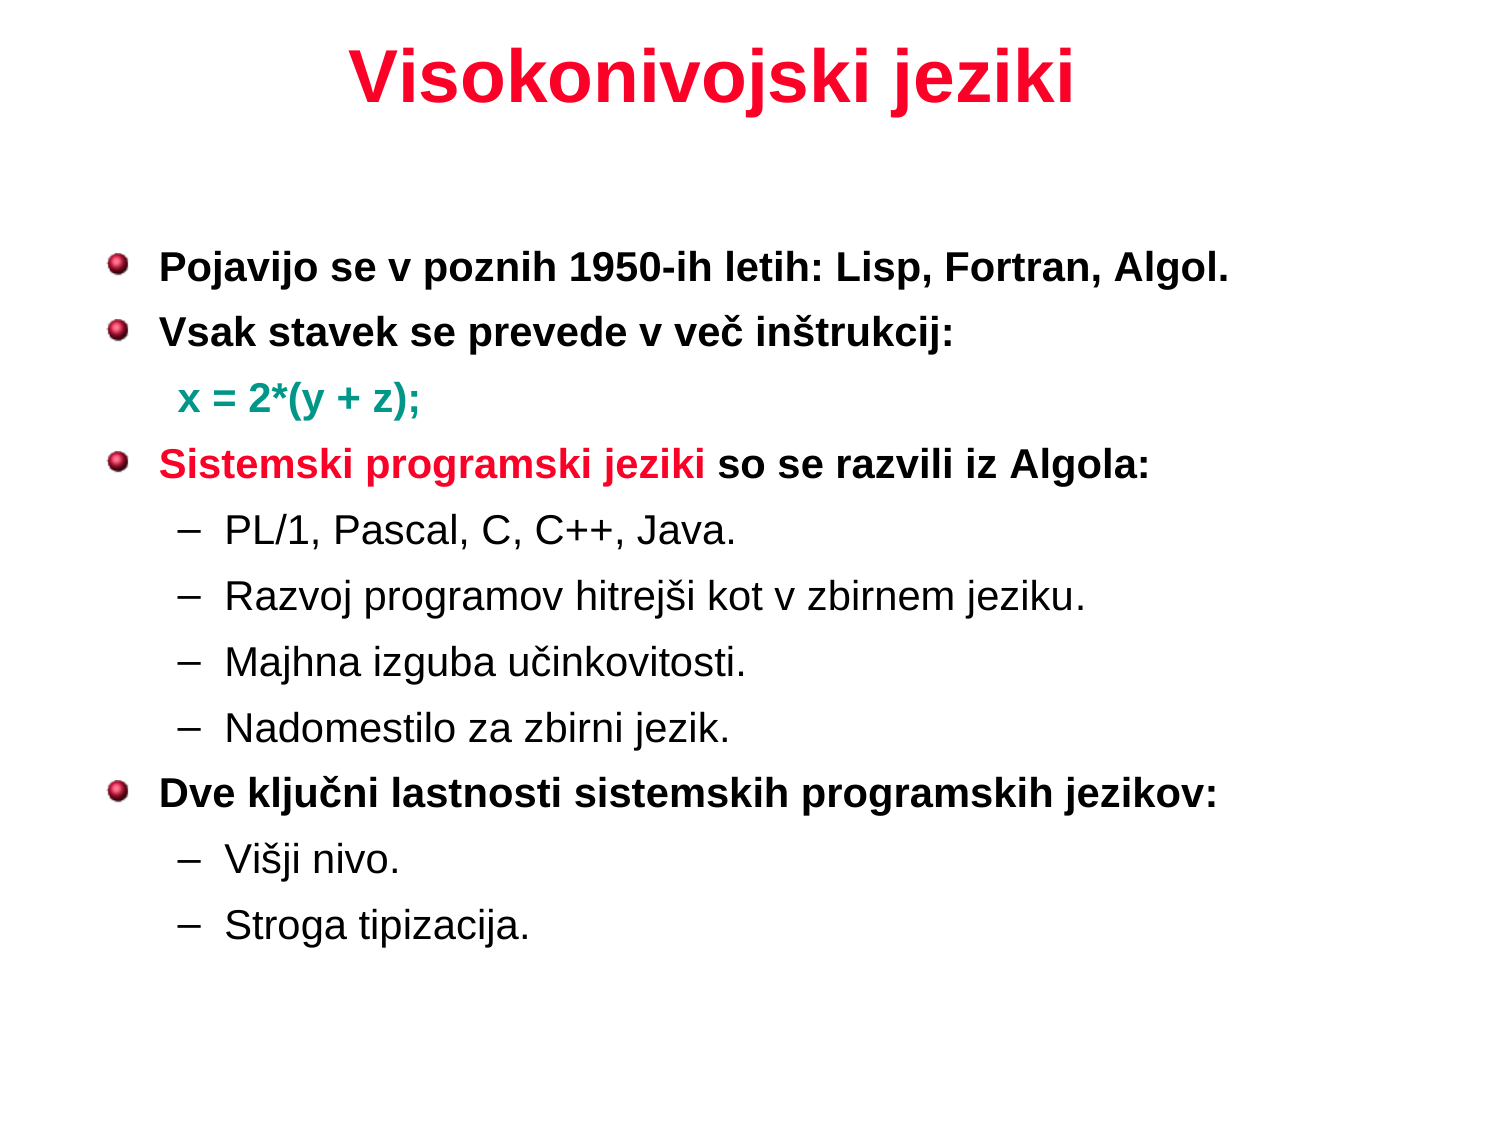

# Visokonivojski jeziki
Pojavijo se v poznih 1950-ih letih: Lisp, Fortran, Algol.
Vsak stavek se prevede v več inštrukcij:
x = 2*(y + z);
Sistemski programski jeziki so se razvili iz Algola:
PL/1, Pascal, C, C++, Java.
Razvoj programov hitrejši kot v zbirnem jeziku.
Majhna izguba učinkovitosti.
Nadomestilo za zbirni jezik.
Dve ključni lastnosti sistemskih programskih jezikov:
Višji nivo.
Stroga tipizacija.